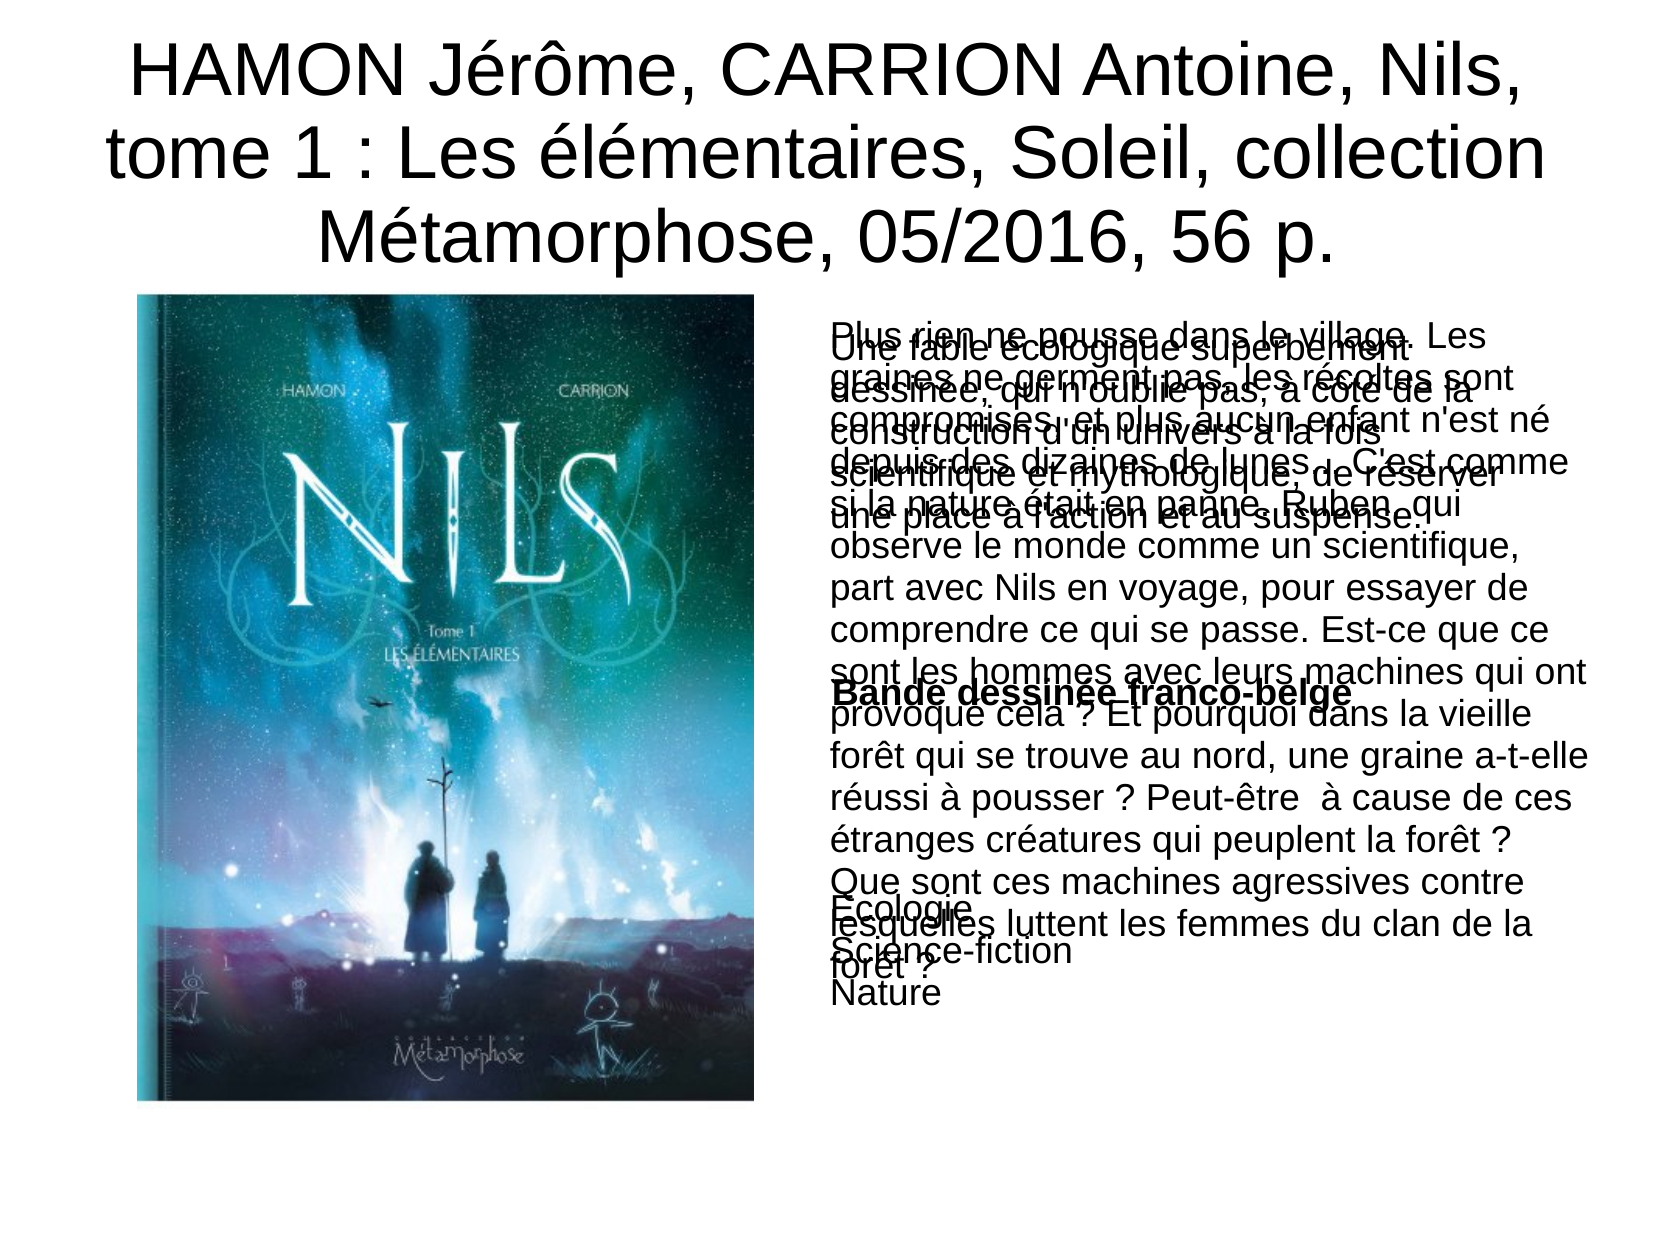

# HAMON Jérôme, CARRION Antoine, Nils, tome 1 : Les élémentaires, Soleil, collection Métamorphose, 05/2016, 56 p.
Plus rien ne pousse dans le village. Les graines ne germent pas, les récoltes sont compromises, et plus aucun enfant n'est né depuis des dizaines de lunes... C'est comme si la nature était en panne. Ruben, qui observe le monde comme un scientifique, part avec Nils en voyage, pour essayer de comprendre ce qui se passe. Est-ce que ce sont les hommes avec leurs machines qui ont provoqué cela ? Et pourquoi dans la vieille forêt qui se trouve au nord, une graine a-t-elle réussi à pousser ? Peut-être à cause de ces étranges créatures qui peuplent la forêt ? Que sont ces machines agressives contre lesquelles luttent les femmes du clan de la forêt ?
Une fable écologique superbement dessinée, qui n'oublie pas, à côté de la construction d'un univers à la fois scientifique et mythologique, de réserver une place à l'action et au suspense.
Bande dessinée franco-belge
Ecologie
Science-fiction
Nature